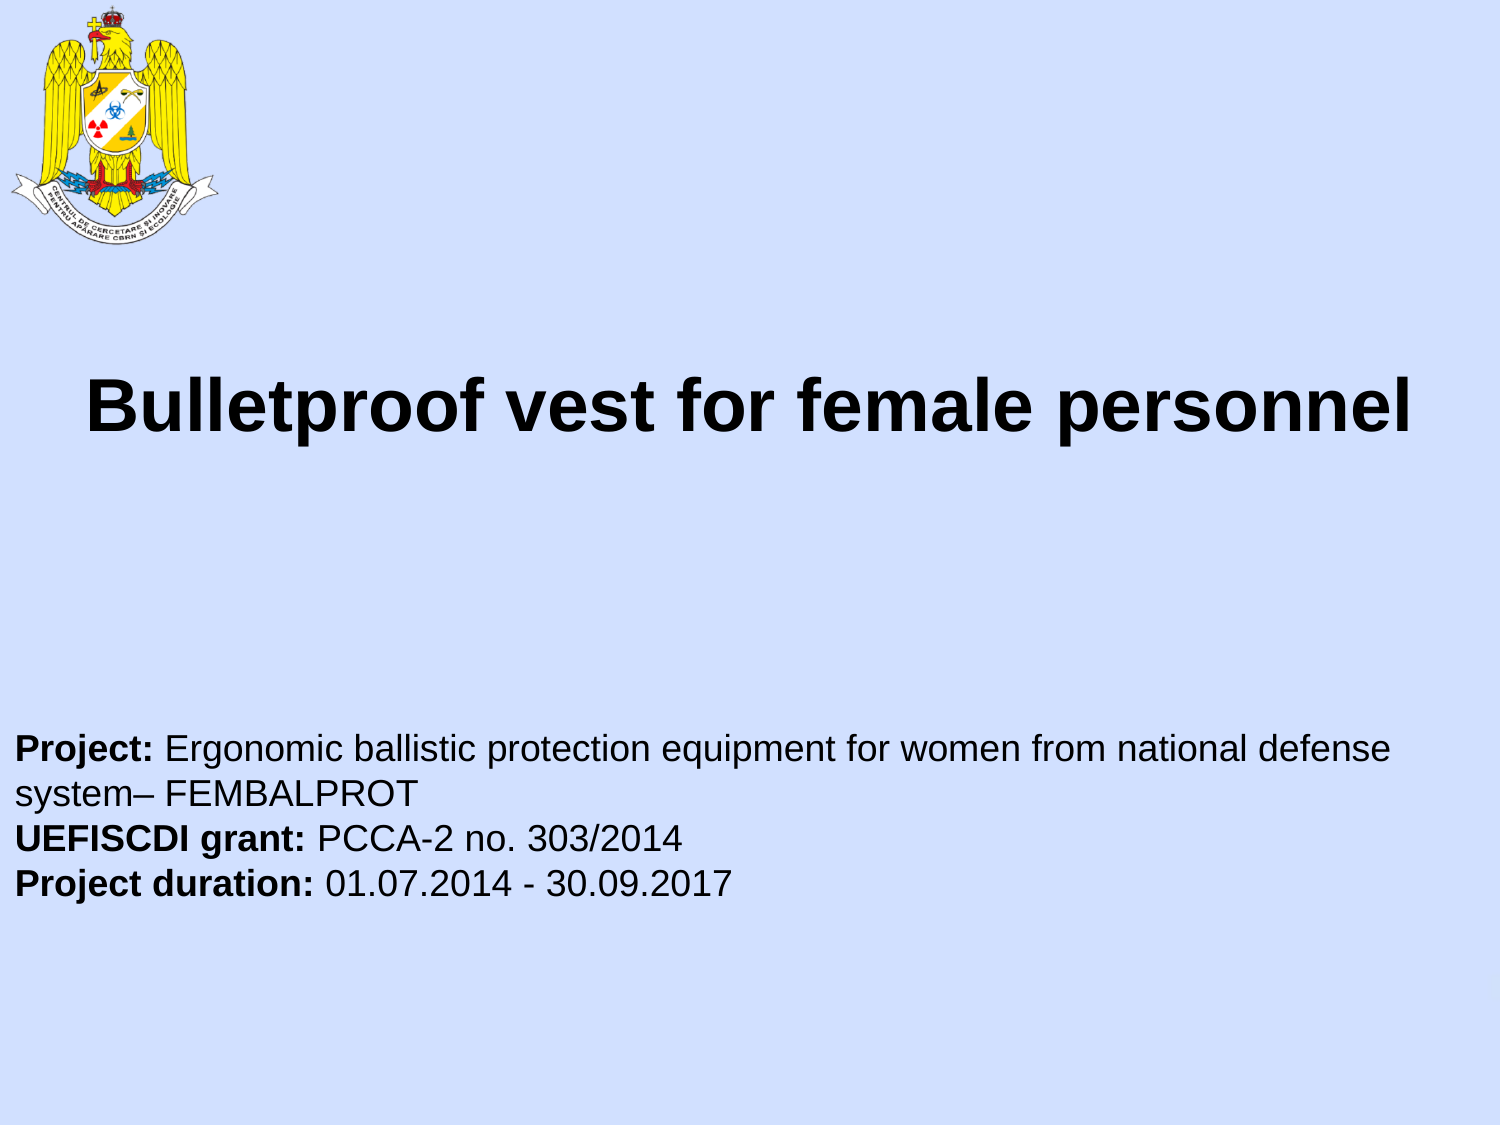

# Bulletproof vest for female personnel
Project: Ergonomic ballistic protection equipment for women from national defense system– FEMBALPROT
UEFISCDI grant: PCCA-2 no. 303/2014
Project duration: 01.07.2014 - 30.09.2017